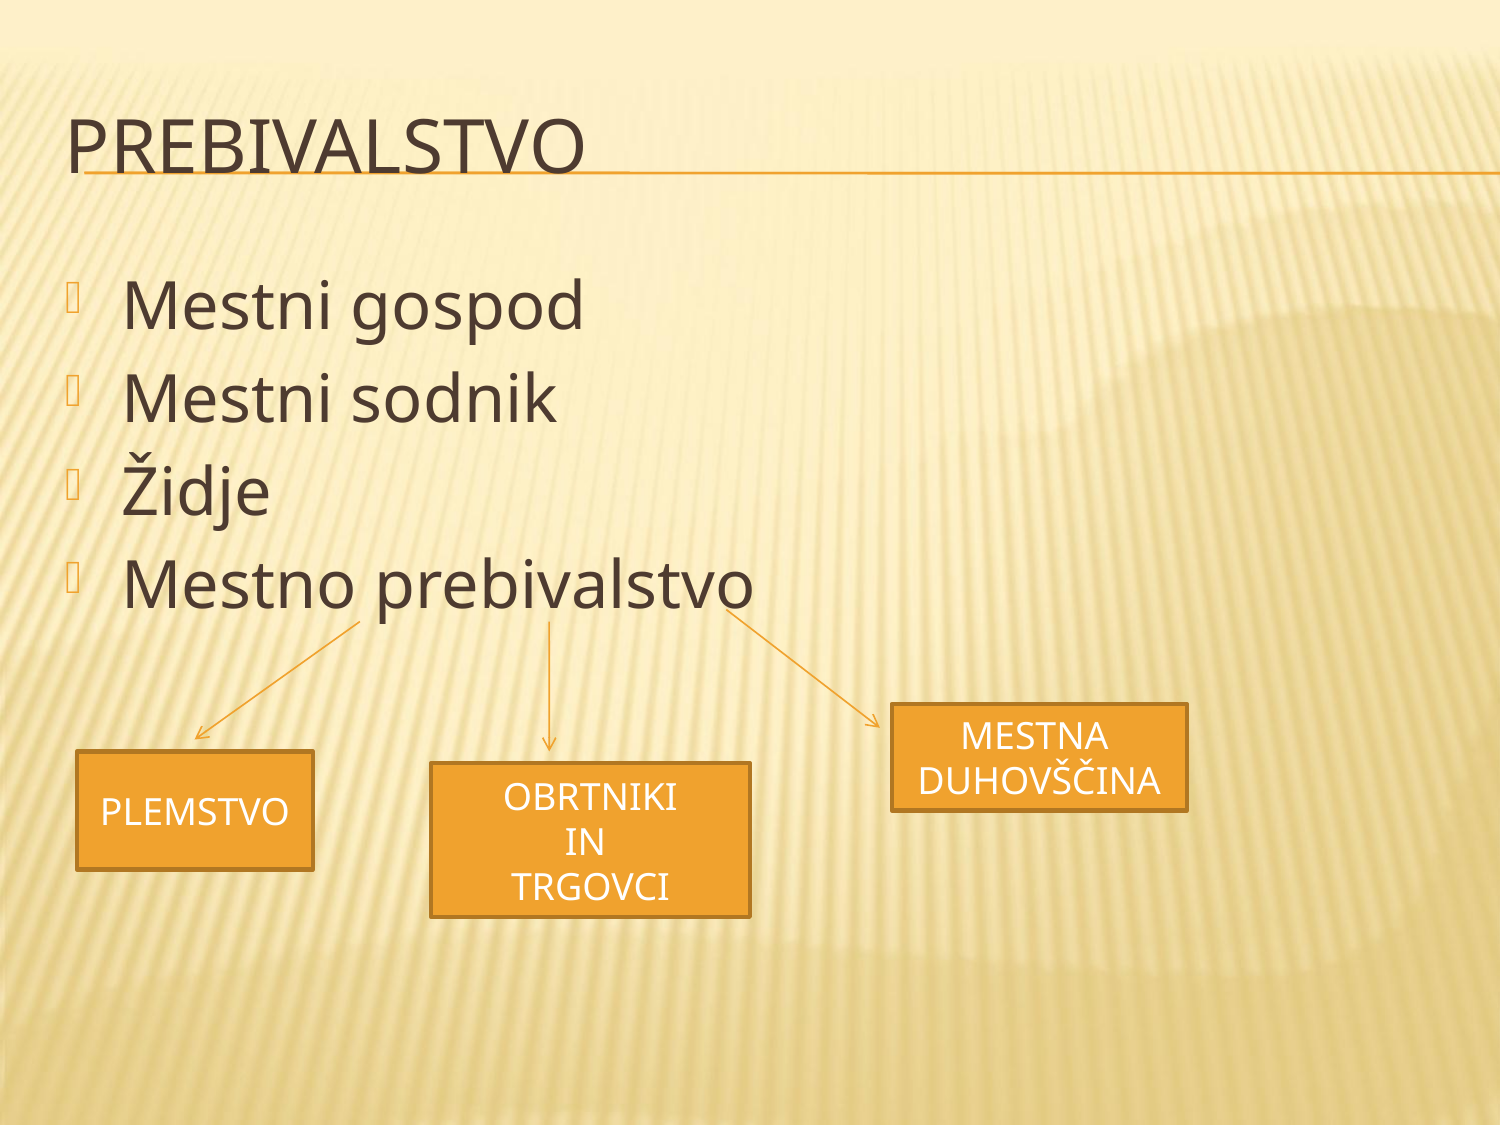

# PREBIVALSTVO
Mestni gospod
Mestni sodnik
Židje
Mestno prebivalstvo
MESTNA
DUHOVŠČINA
PLEMSTVO
OBRTNIKI
IN
TRGOVCI